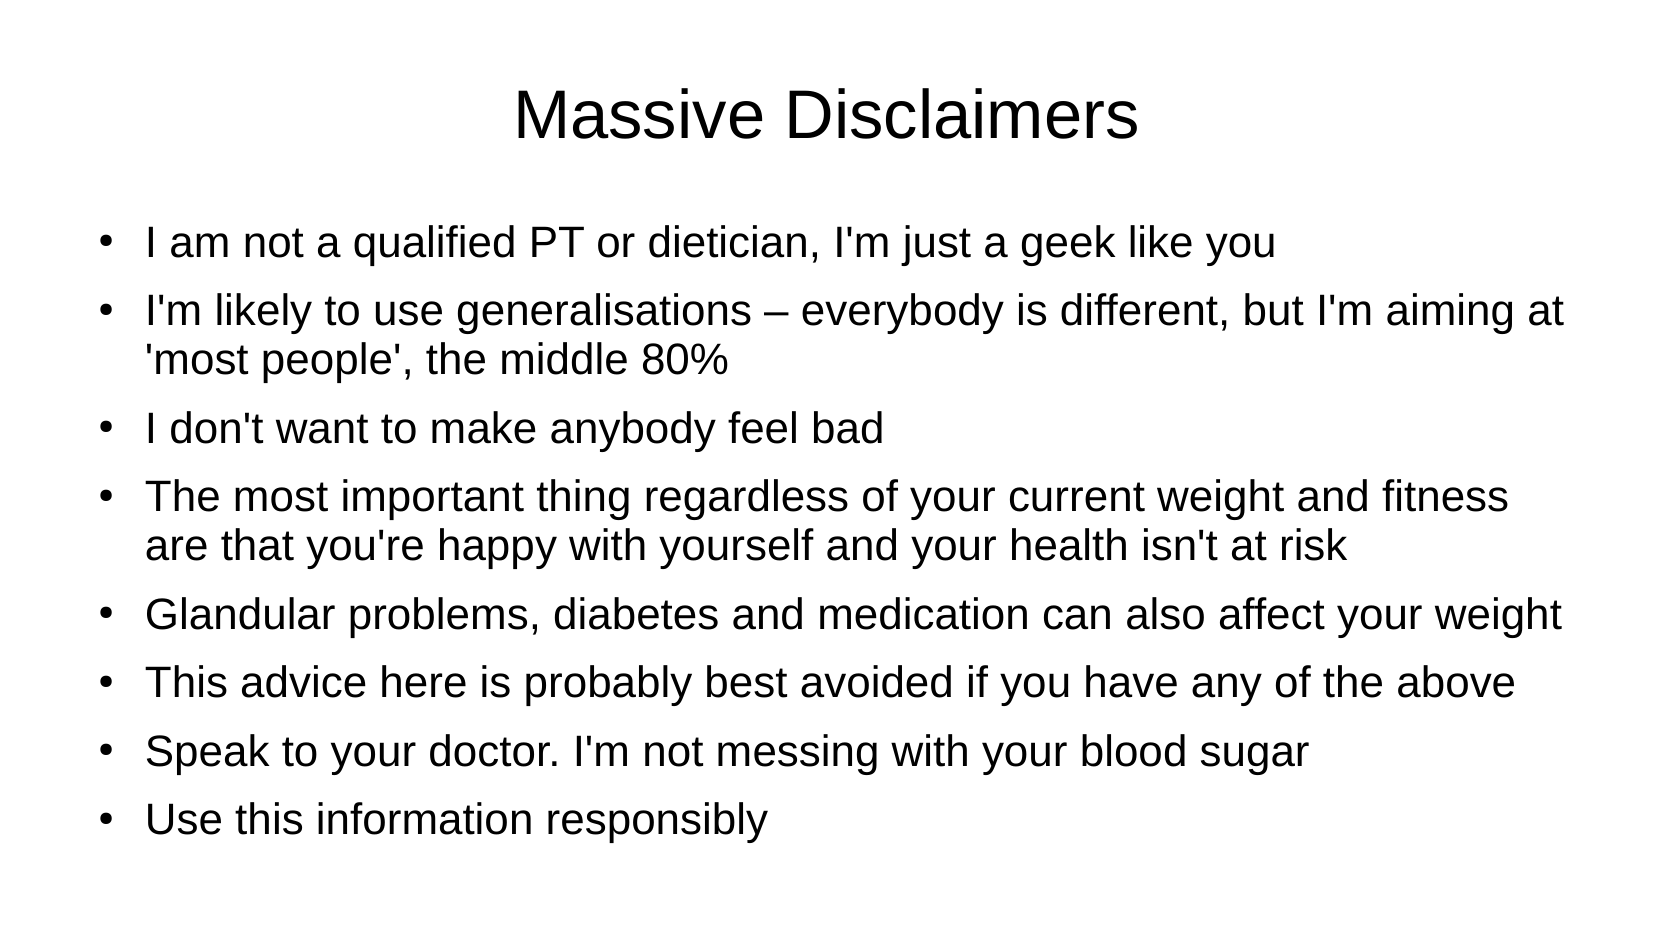

# Massive Disclaimers
I am not a qualified PT or dietician, I'm just a geek like you
I'm likely to use generalisations – everybody is different, but I'm aiming at 'most people', the middle 80%
I don't want to make anybody feel bad
The most important thing regardless of your current weight and fitness are that you're happy with yourself and your health isn't at risk
Glandular problems, diabetes and medication can also affect your weight
This advice here is probably best avoided if you have any of the above
Speak to your doctor. I'm not messing with your blood sugar
Use this information responsibly